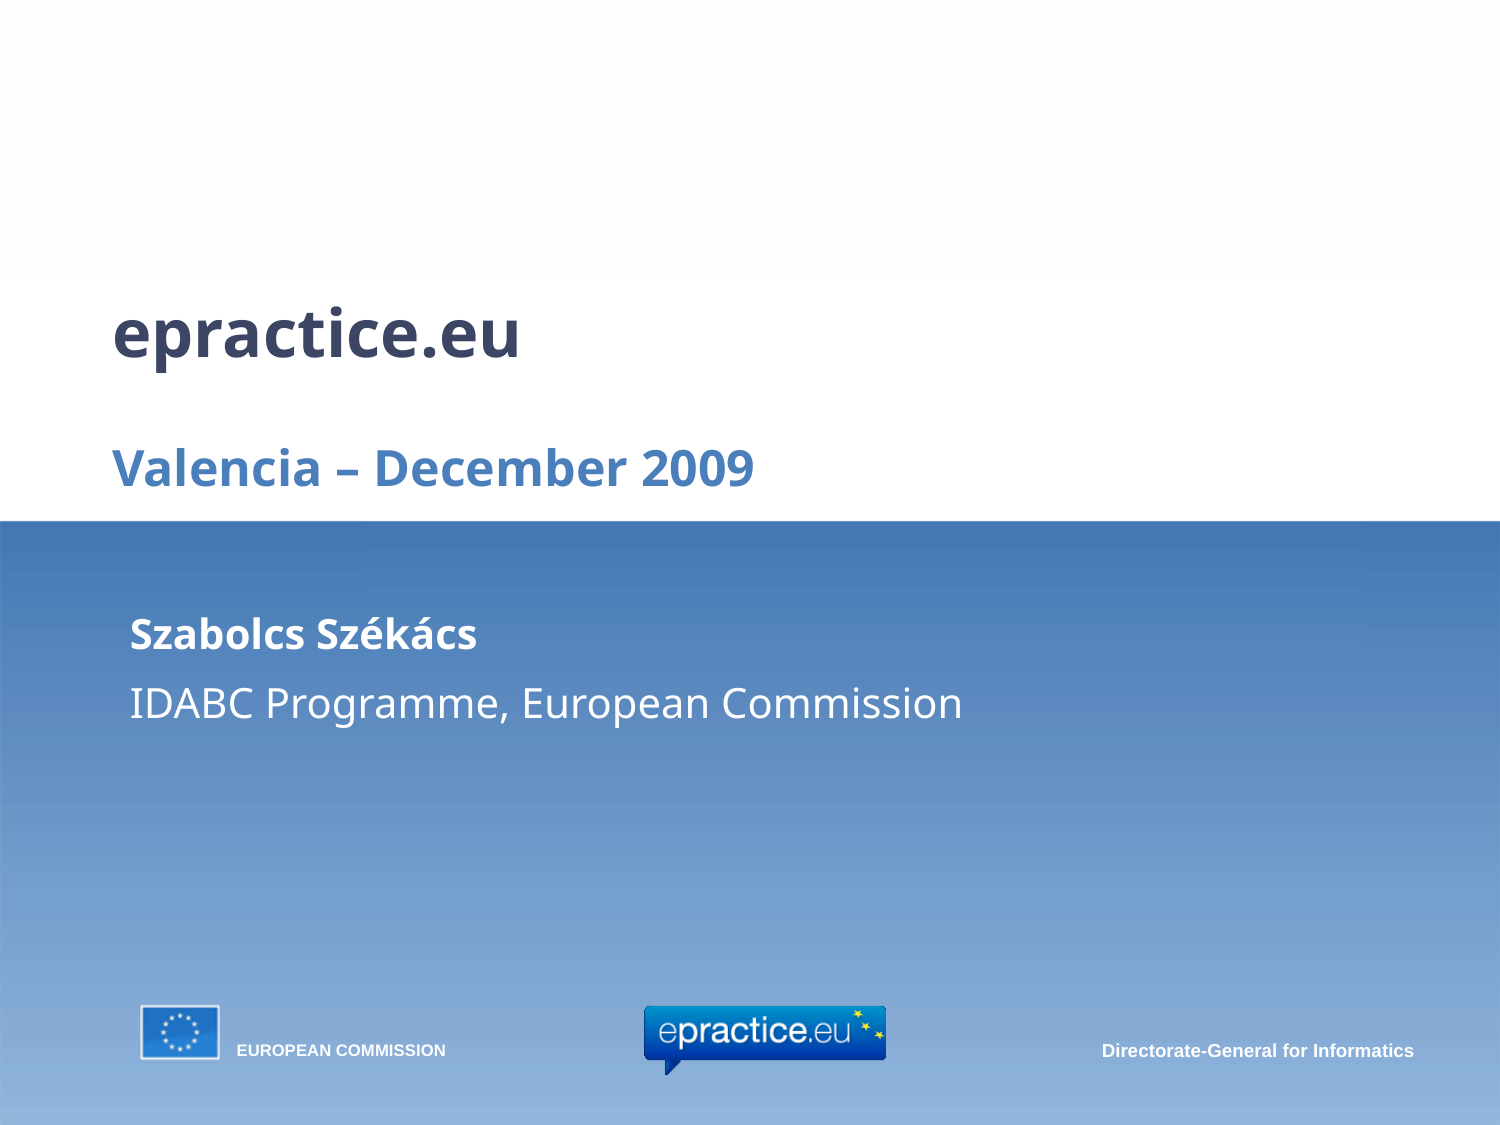

epractice.eu
Valencia – December 2009
# Szabolcs Székács
IDABC Programme, European Commission